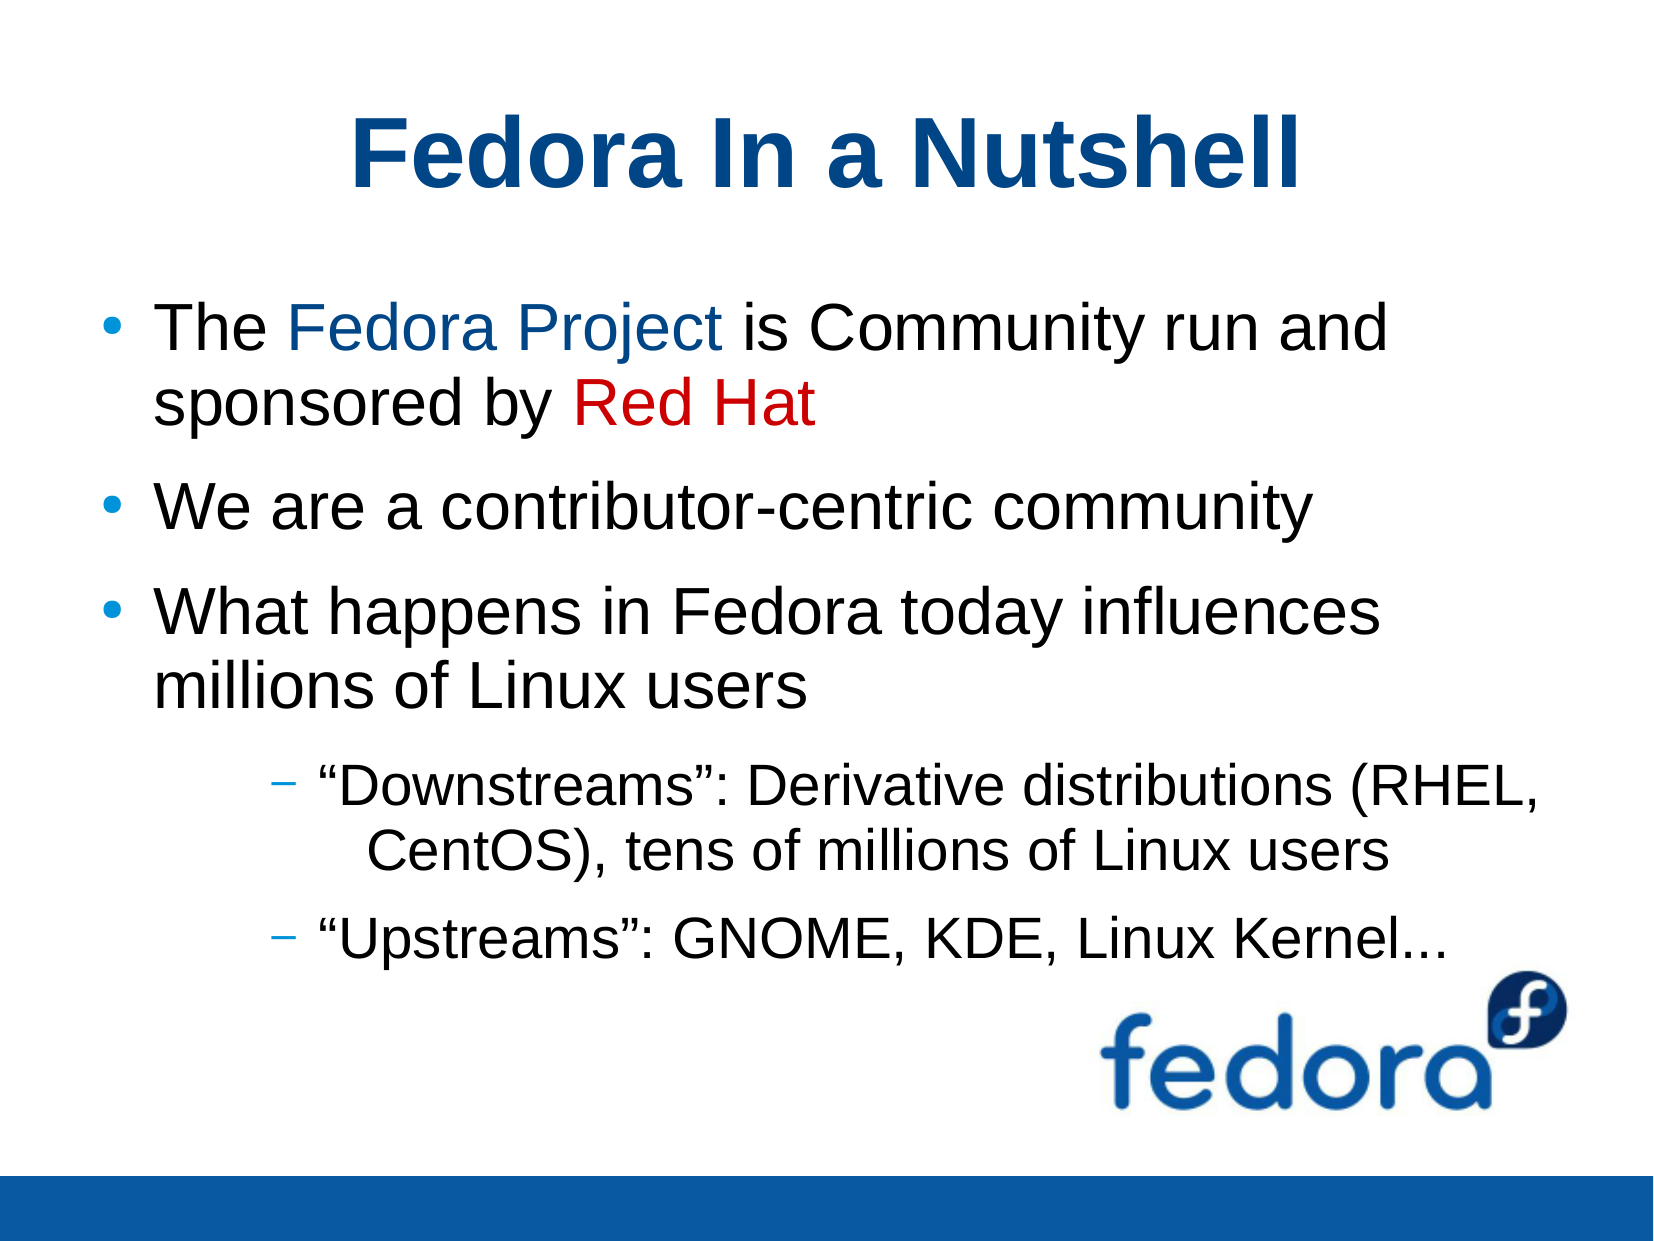

# Fedora In a Nutshell
The Fedora Project is Community run and sponsored by Red Hat
We are a contributor-centric community
What happens in Fedora today influences millions of Linux users
“Downstreams”: Derivative distributions (RHEL, CentOS), tens of millions of Linux users
“Upstreams”: GNOME, KDE, Linux Kernel...